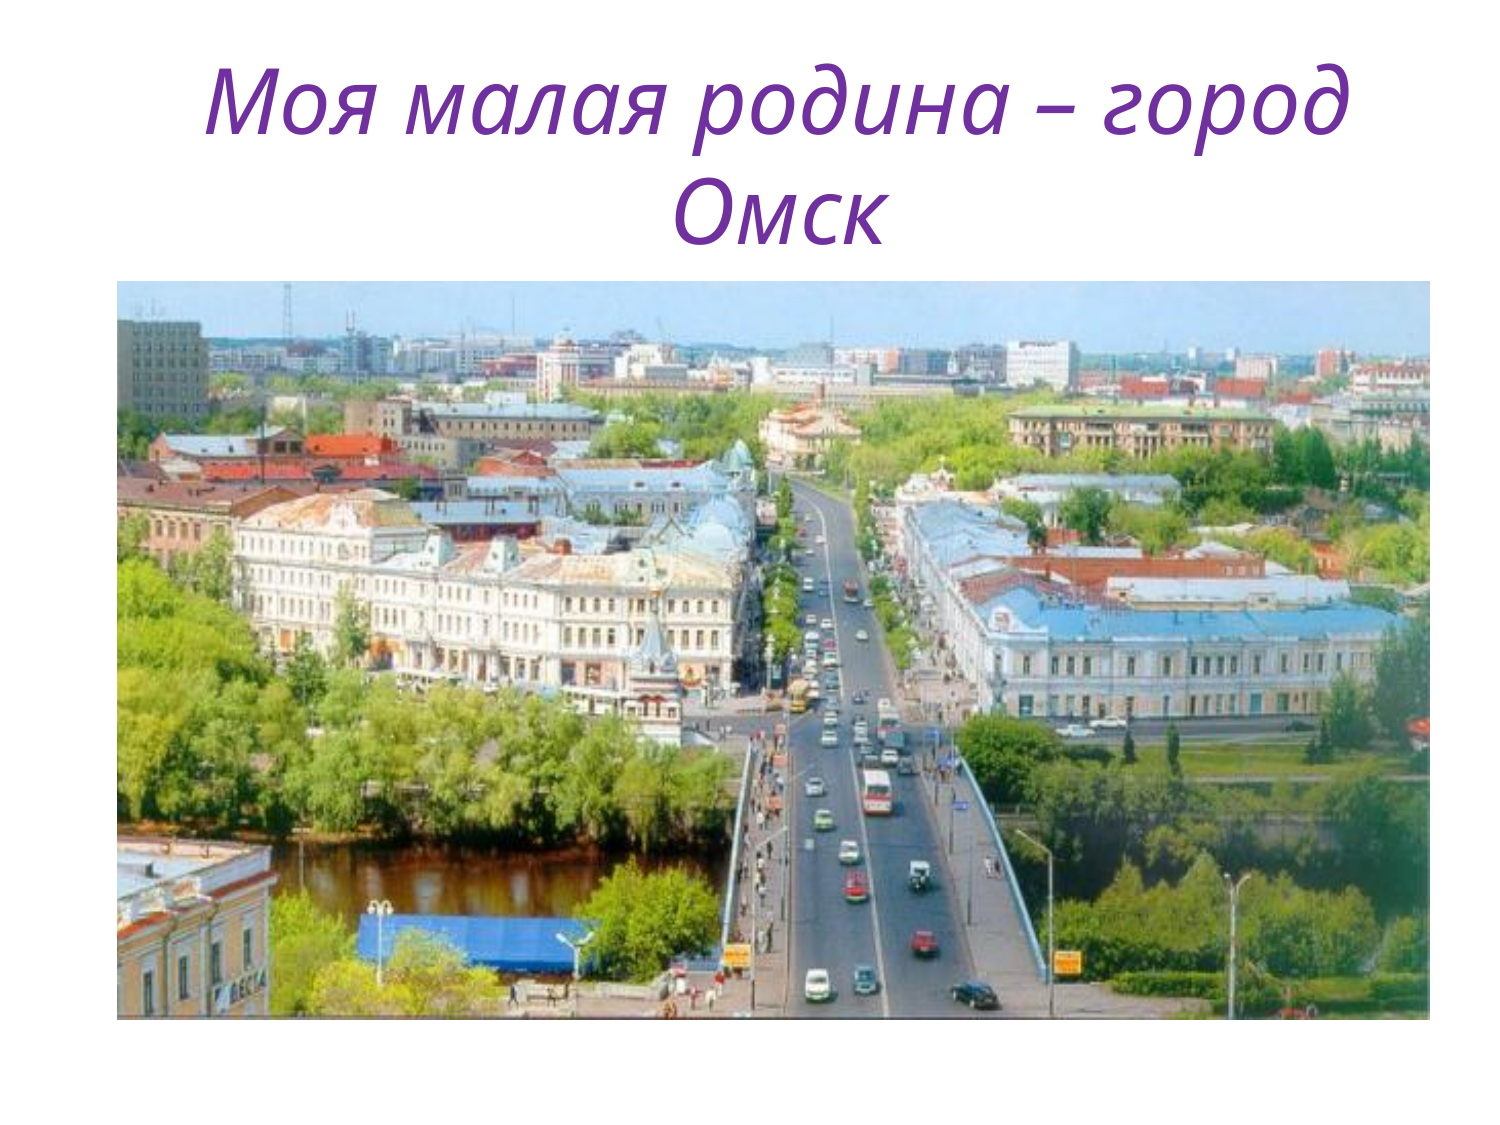

# Моя малая родина – город Омск